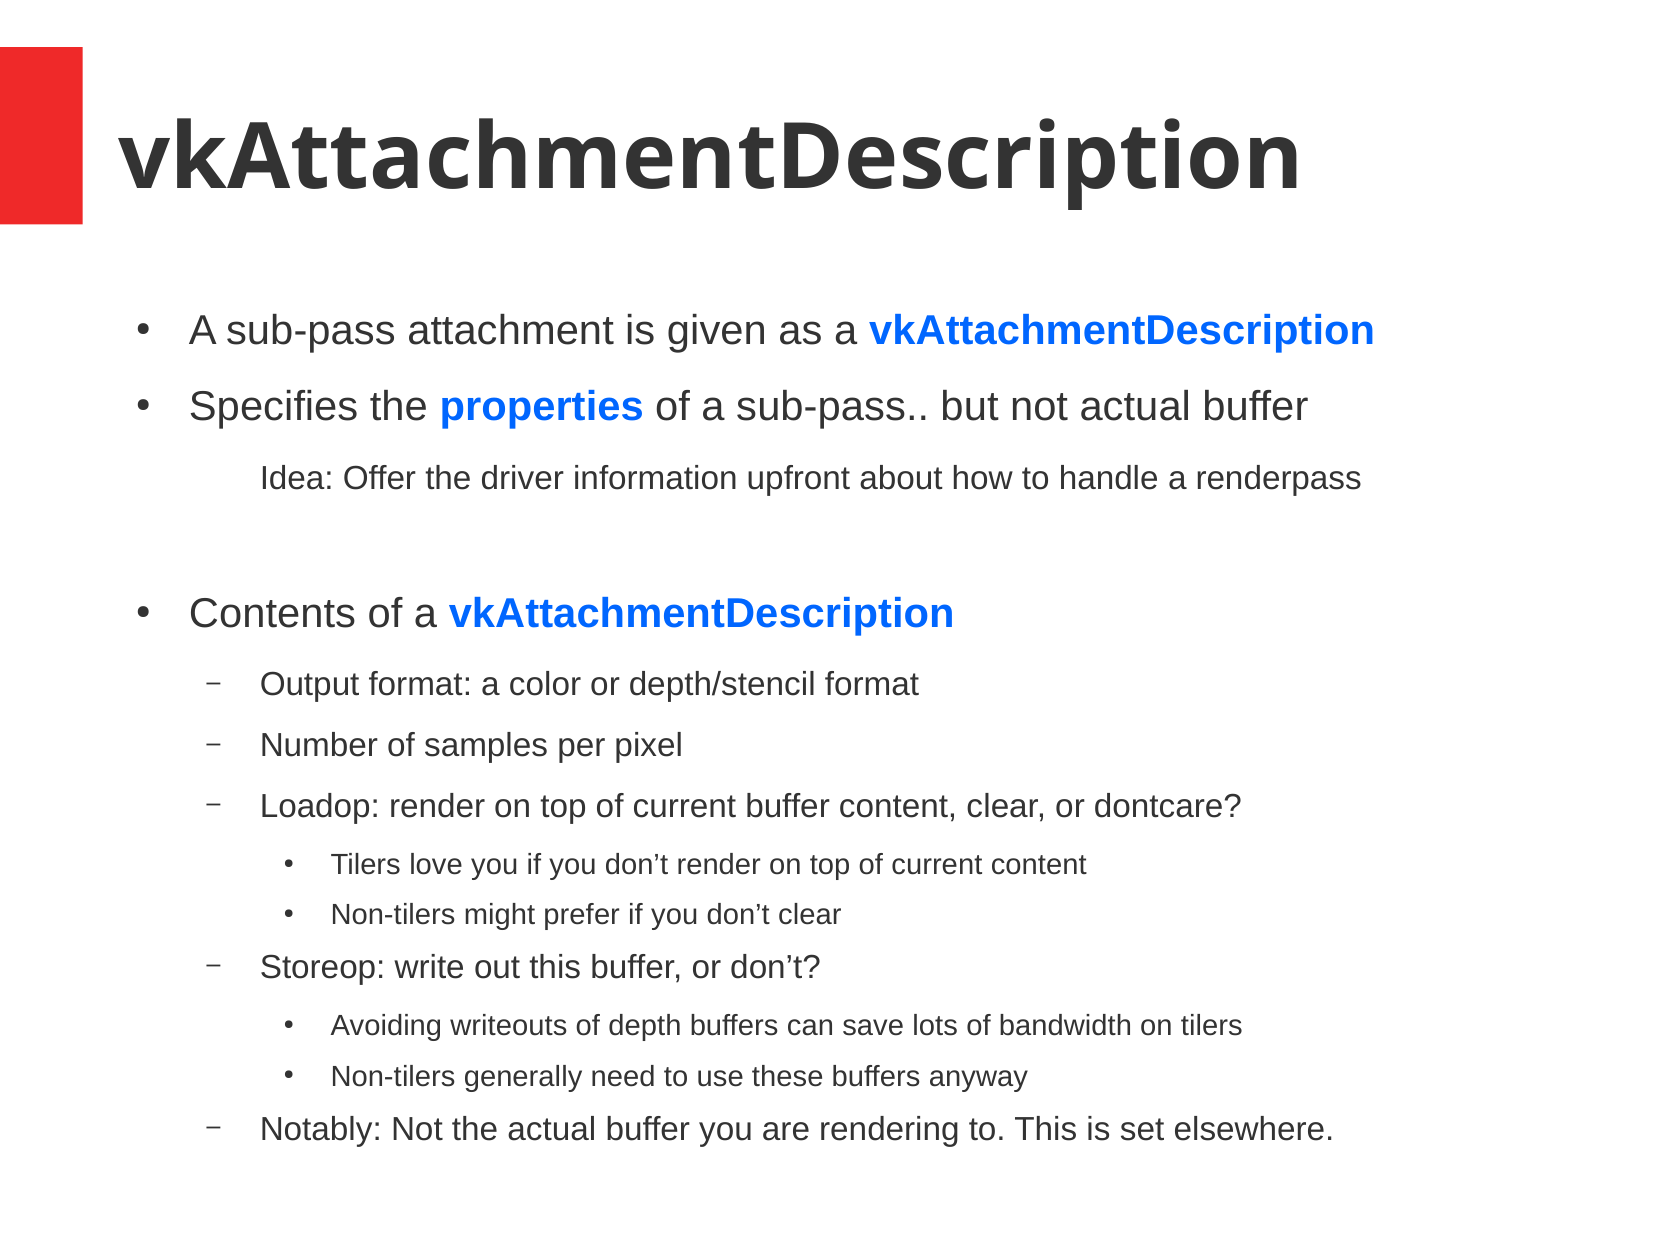

# vkAttachmentDescription
A sub-pass attachment is given as a vkAttachmentDescription
Specifies the properties of a sub-pass.. but not actual buffer
Idea: Offer the driver information upfront about how to handle a renderpass
Contents of a vkAttachmentDescription
Output format: a color or depth/stencil format
Number of samples per pixel
Loadop: render on top of current buffer content, clear, or dontcare?
Tilers love you if you don’t render on top of current content
Non-tilers might prefer if you don’t clear
Storeop: write out this buffer, or don’t?
Avoiding writeouts of depth buffers can save lots of bandwidth on tilers
Non-tilers generally need to use these buffers anyway
Notably: Not the actual buffer you are rendering to. This is set elsewhere.